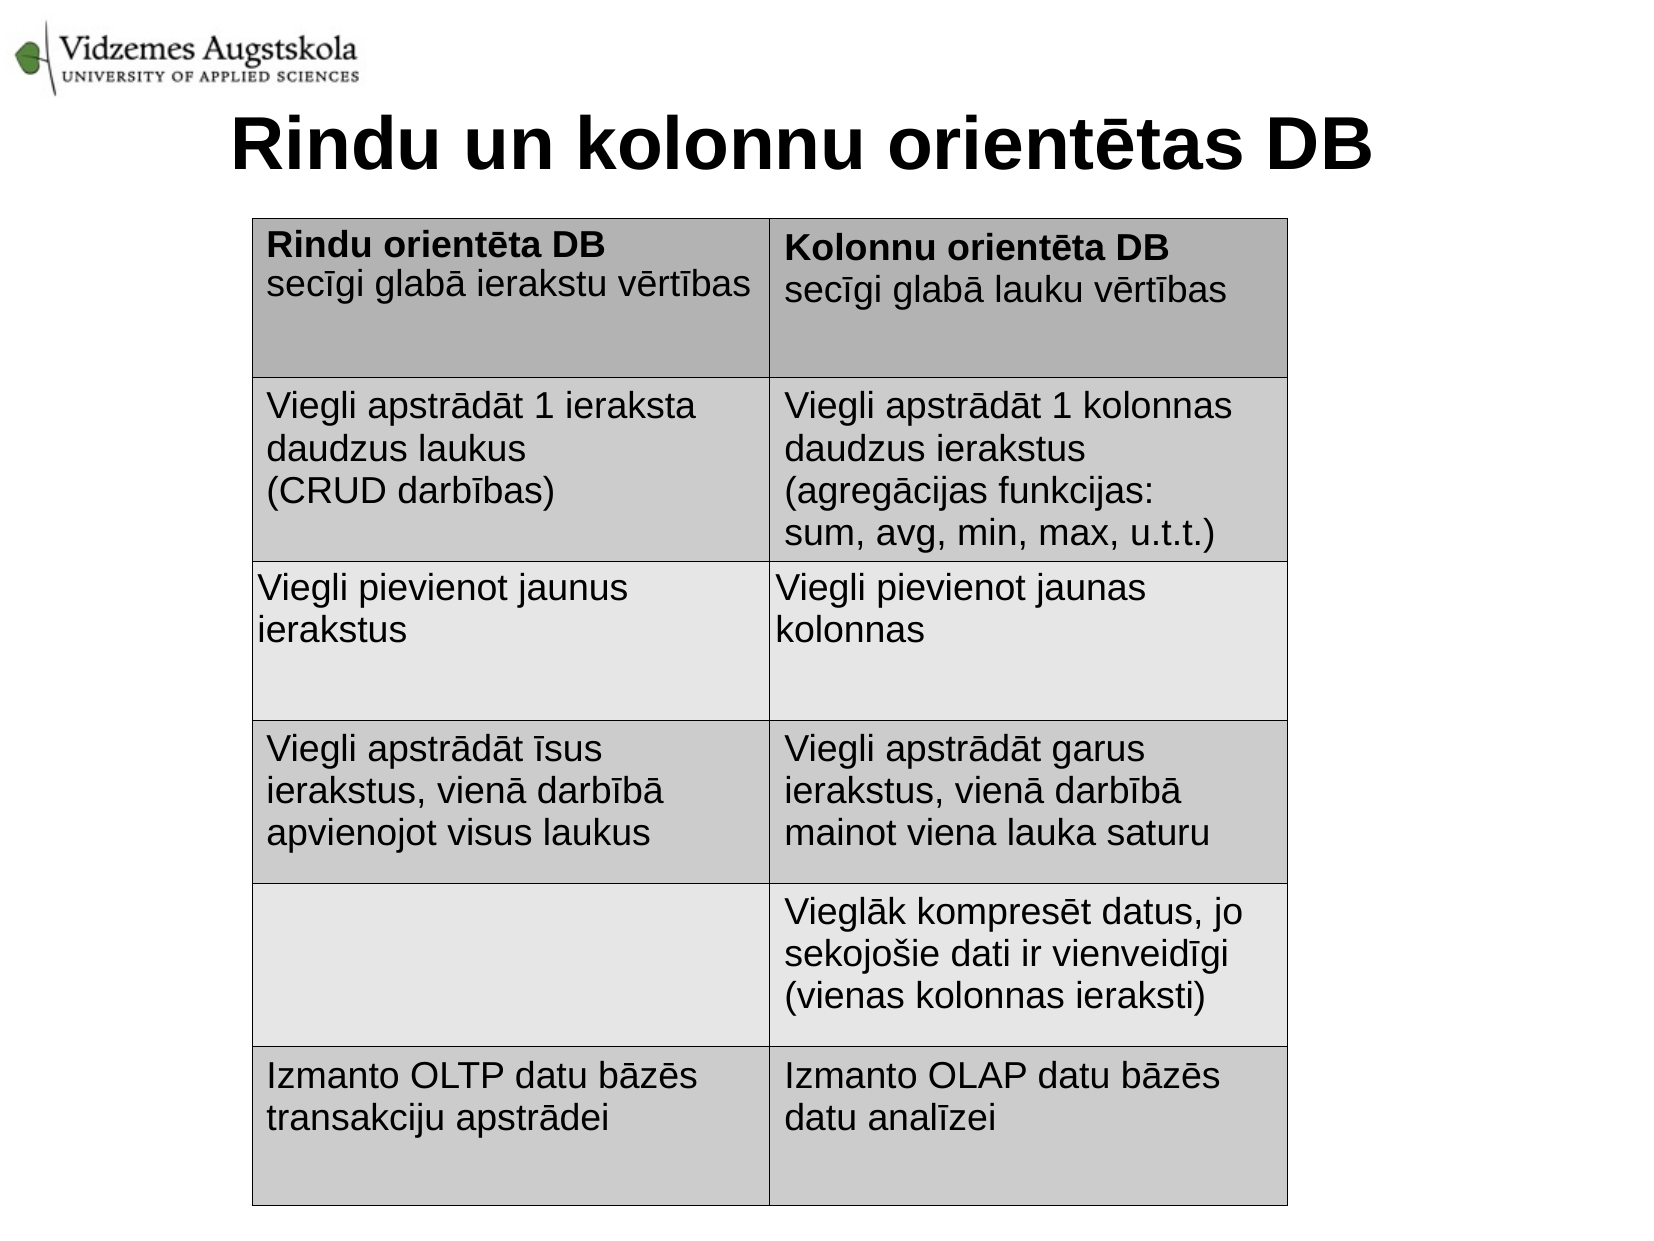

# Rindu un kolonnu orientētas DB
| Rindu orientēta DB secīgi glabā ierakstu vērtības | Kolonnu orientēta DB secīgi glabā lauku vērtības |
| --- | --- |
| Viegli apstrādāt 1 ieraksta daudzus laukus (CRUD darbības) | Viegli apstrādāt 1 kolonnas daudzus ierakstus (agregācijas funkcijas: sum, avg, min, max, u.t.t.) |
| Viegli pievienot jaunus ierakstus | Viegli pievienot jaunas kolonnas |
| Viegli apstrādāt īsus ierakstus, vienā darbībā apvienojot visus laukus | Viegli apstrādāt garus ierakstus, vienā darbībā mainot viena lauka saturu |
| | Vieglāk kompresēt datus, jo sekojošie dati ir vienveidīgi (vienas kolonnas ieraksti) |
| Izmanto OLTP datu bāzēs transakciju apstrādei | Izmanto OLAP datu bāzēs datu analīzei |